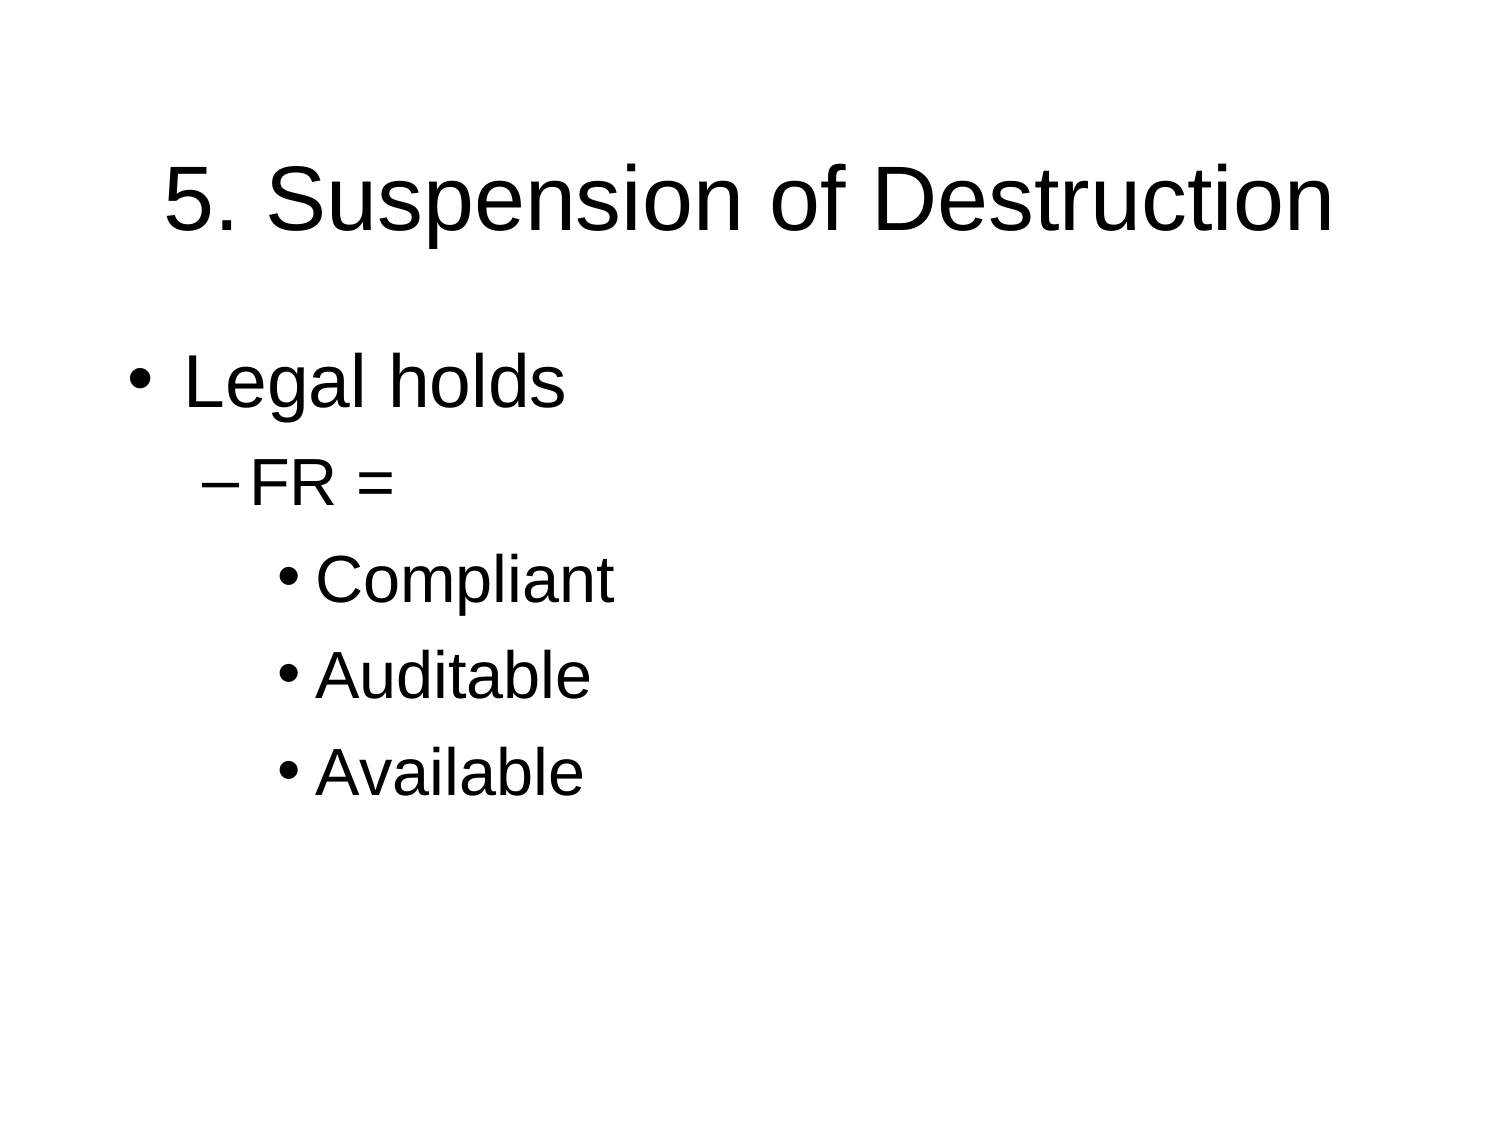

# 5. Suspension of Destruction
Legal holds
FR =
Compliant
Auditable
Available